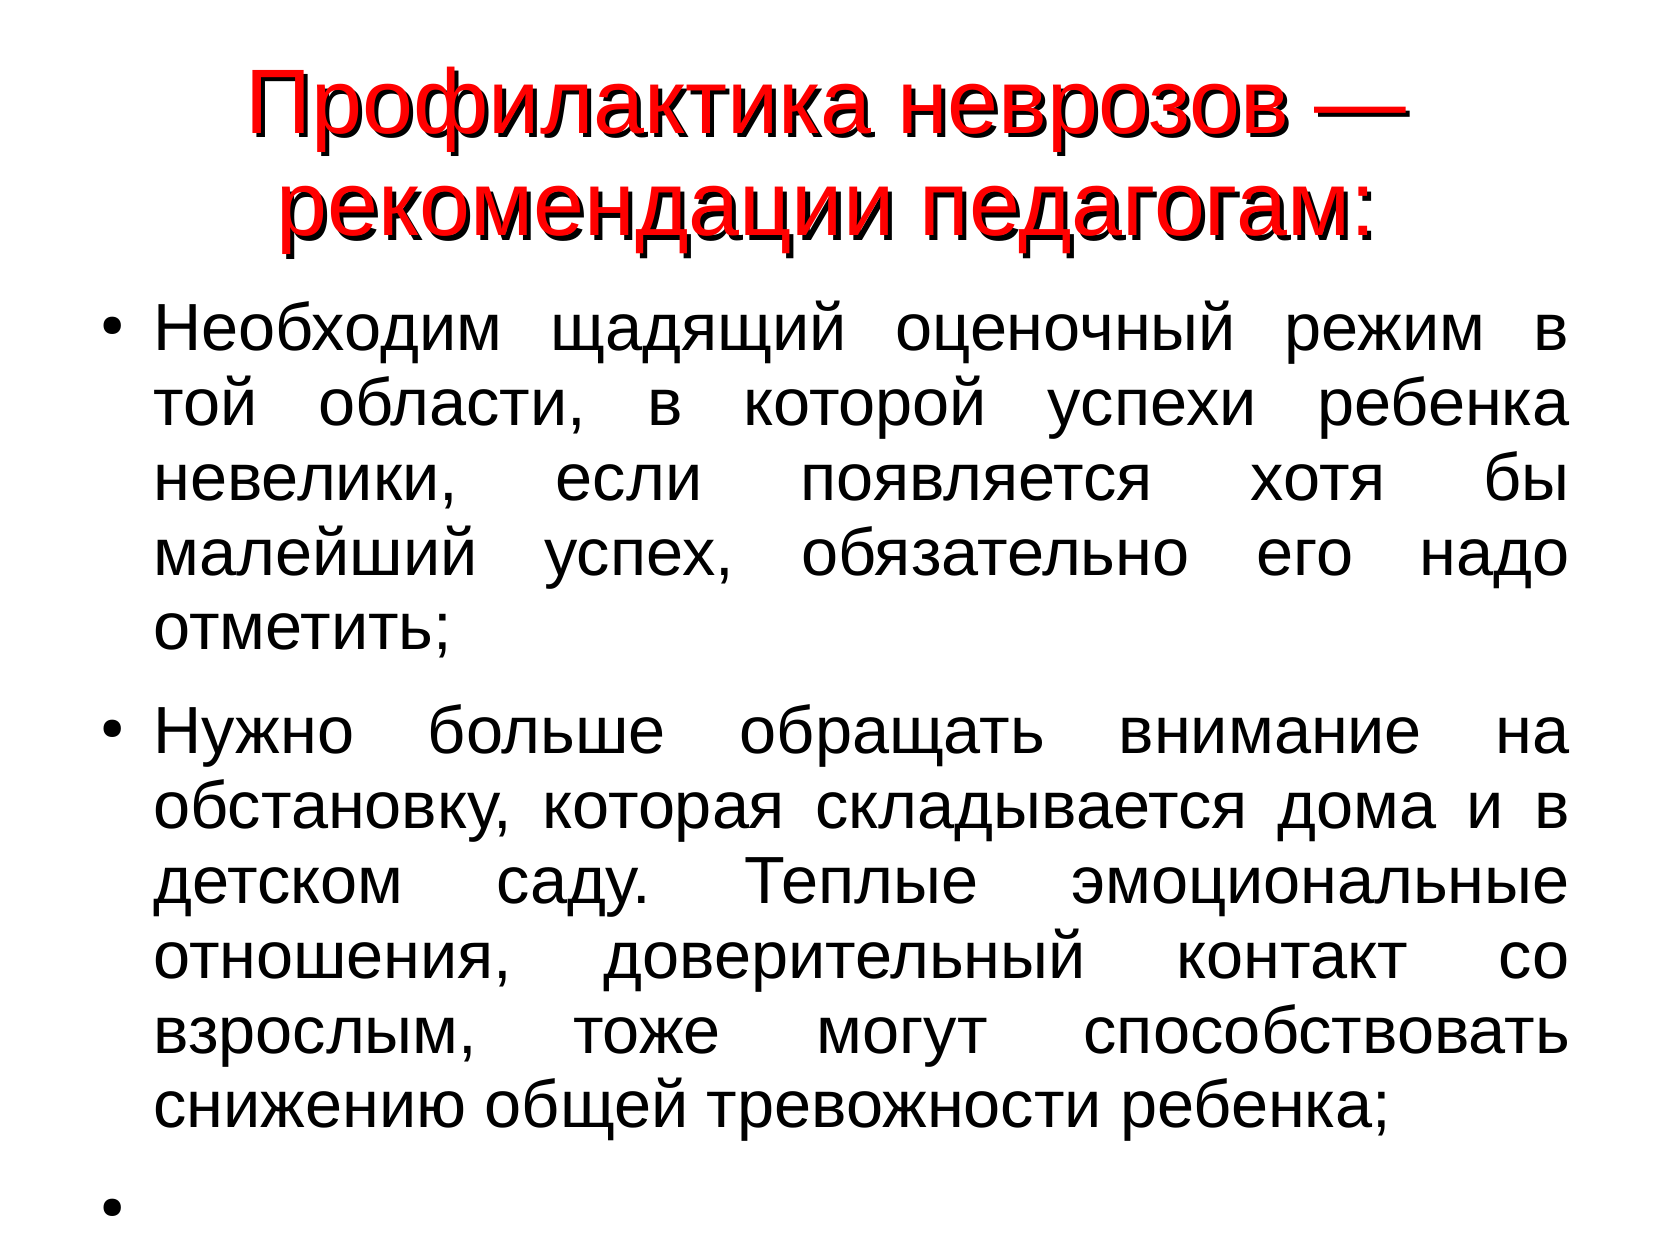

# Профилактика неврозов — рекомендации педагогам:
Необходим щадящий оценочный режим в той области, в которой успехи ребенка невелики, если появляется хотя бы малейший успех, обязательно его надо отметить;
Нужно больше обращать внимание на обстановку, которая складывается дома и в детском саду. Теплые эмоциональные отношения, доверительный контакт со взрослым, тоже могут способствовать снижению общей тревожности ребенка;